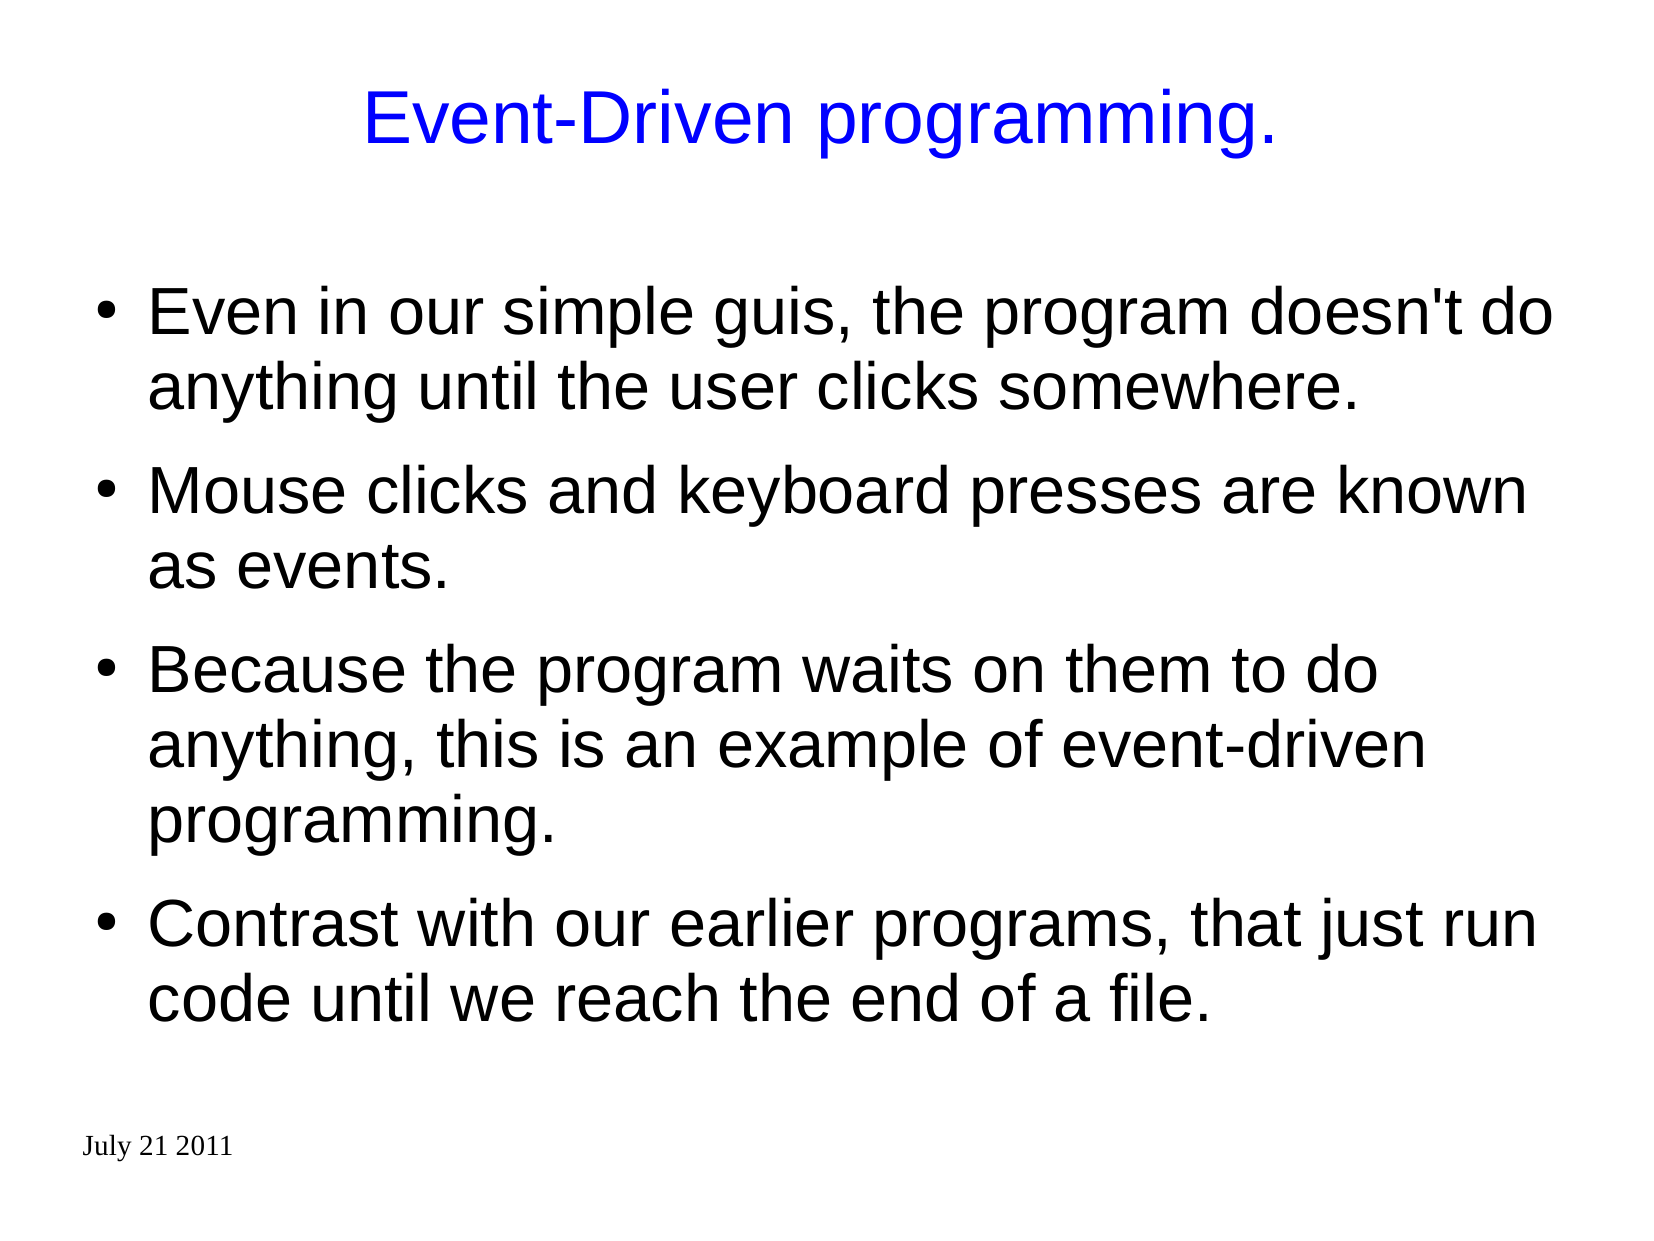

# Event-Driven programming.
Even in our simple guis, the program doesn't do anything until the user clicks somewhere.
Mouse clicks and keyboard presses are known as events.
Because the program waits on them to do anything, this is an example of event-driven programming.
Contrast with our earlier programs, that just run code until we reach the end of a file.
July 21 2011